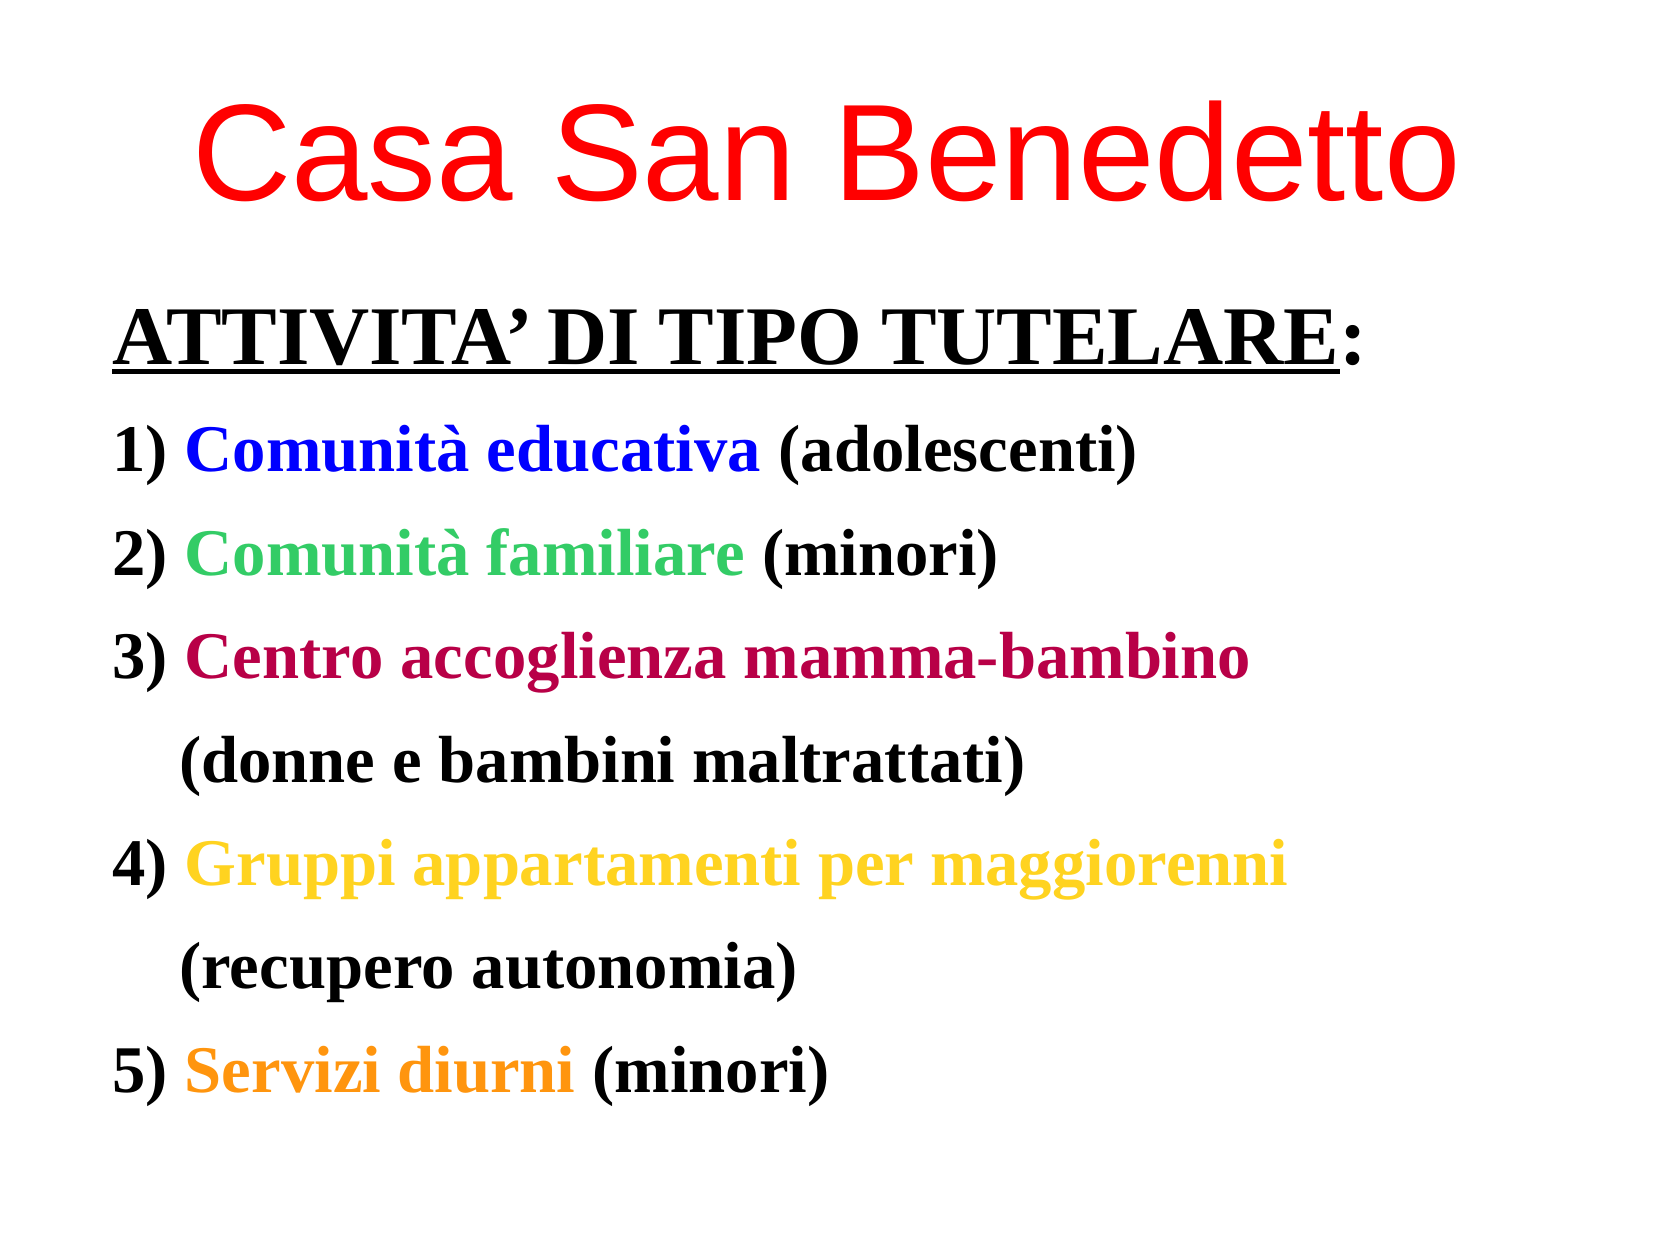

# Casa San Benedetto
ATTIVITA’ DI TIPO TUTELARE:
1) Comunità educativa (adolescenti)
2) Comunità familiare (minori)
3) Centro accoglienza mamma-bambino
 (donne e bambini maltrattati)
4) Gruppi appartamenti per maggiorenni
 (recupero autonomia)
5) Servizi diurni (minori)